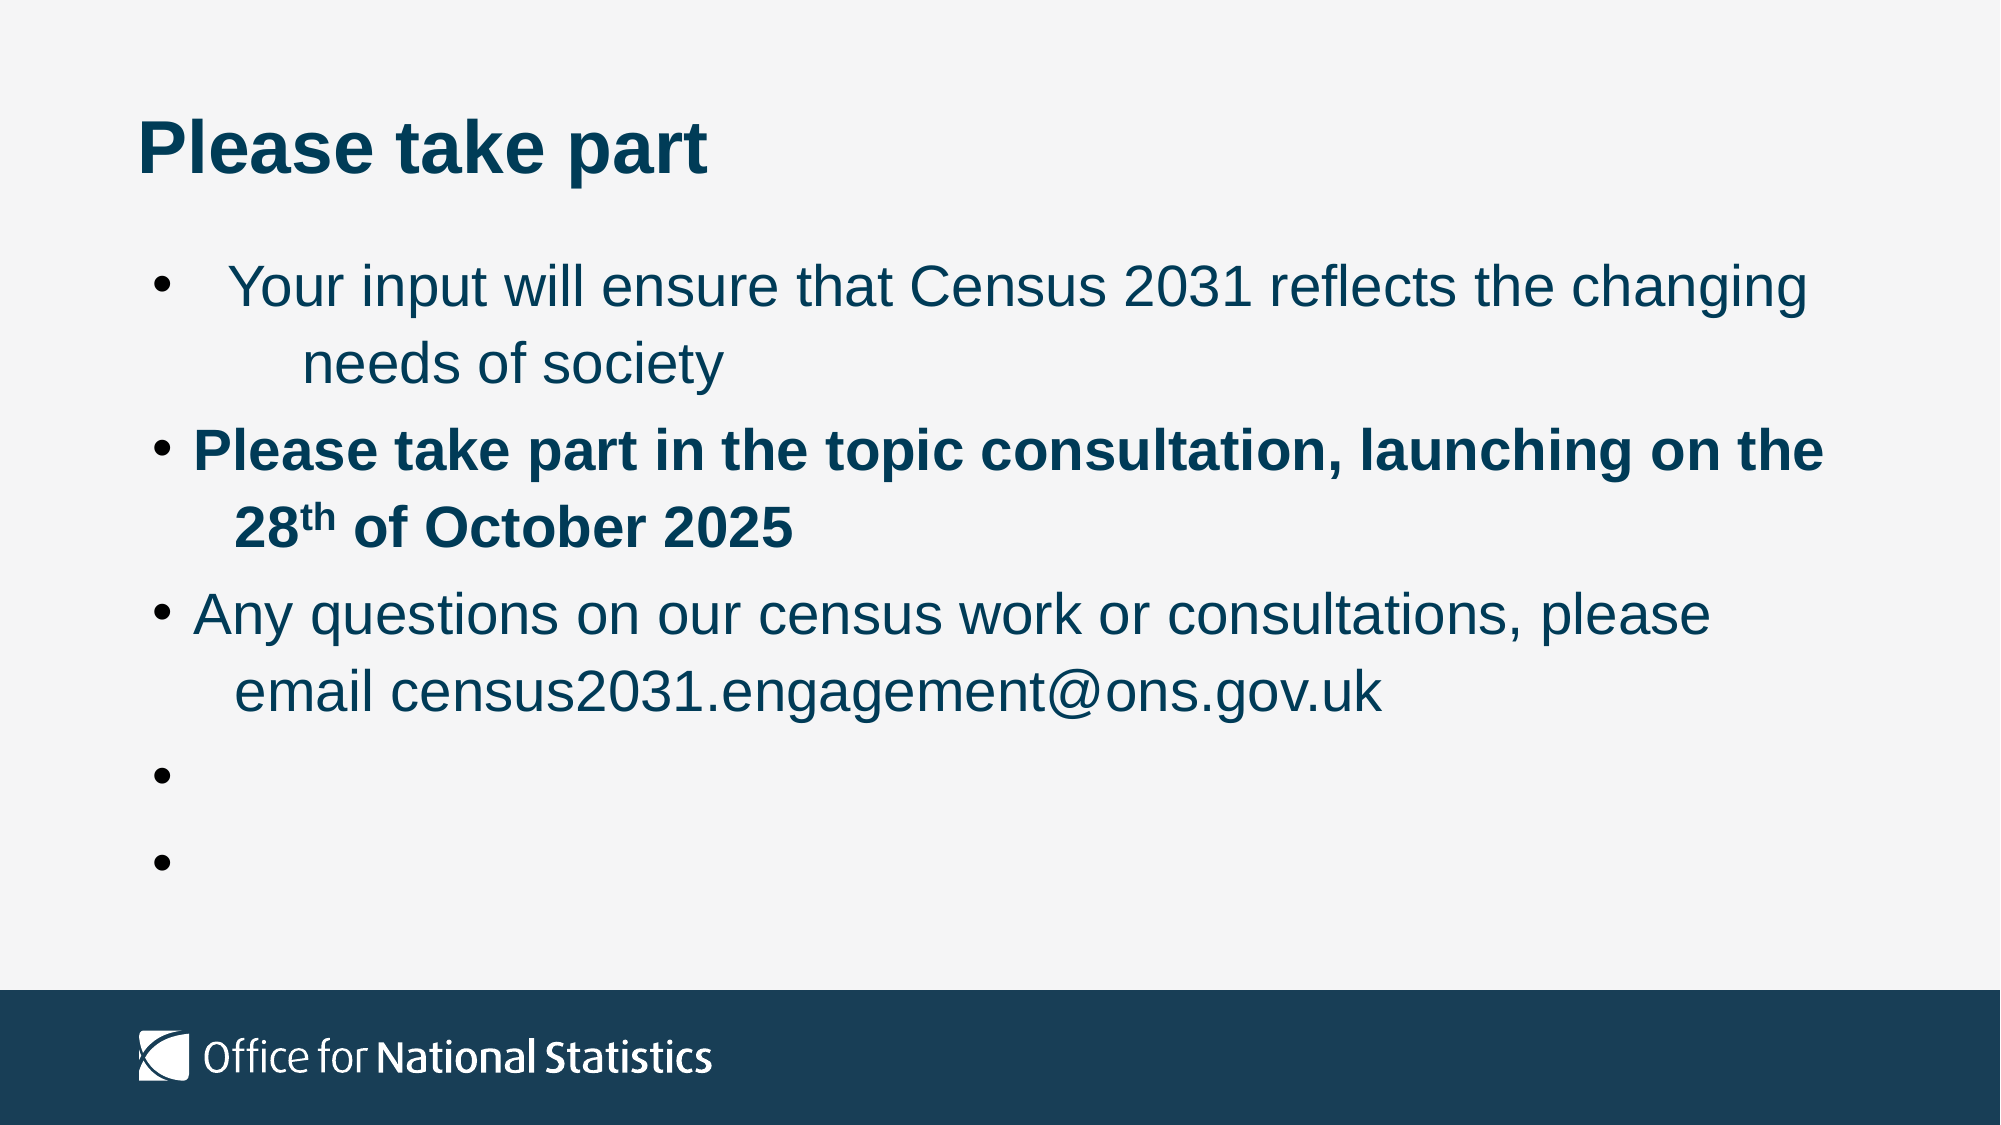

# Please take part
Your input will ensure that Census 2031 reflects the changing needs of society
Please take part in the topic consultation, launching on the 28th of October 2025
Any questions on our census work or consultations, please email census2031.engagement@ons.gov.uk